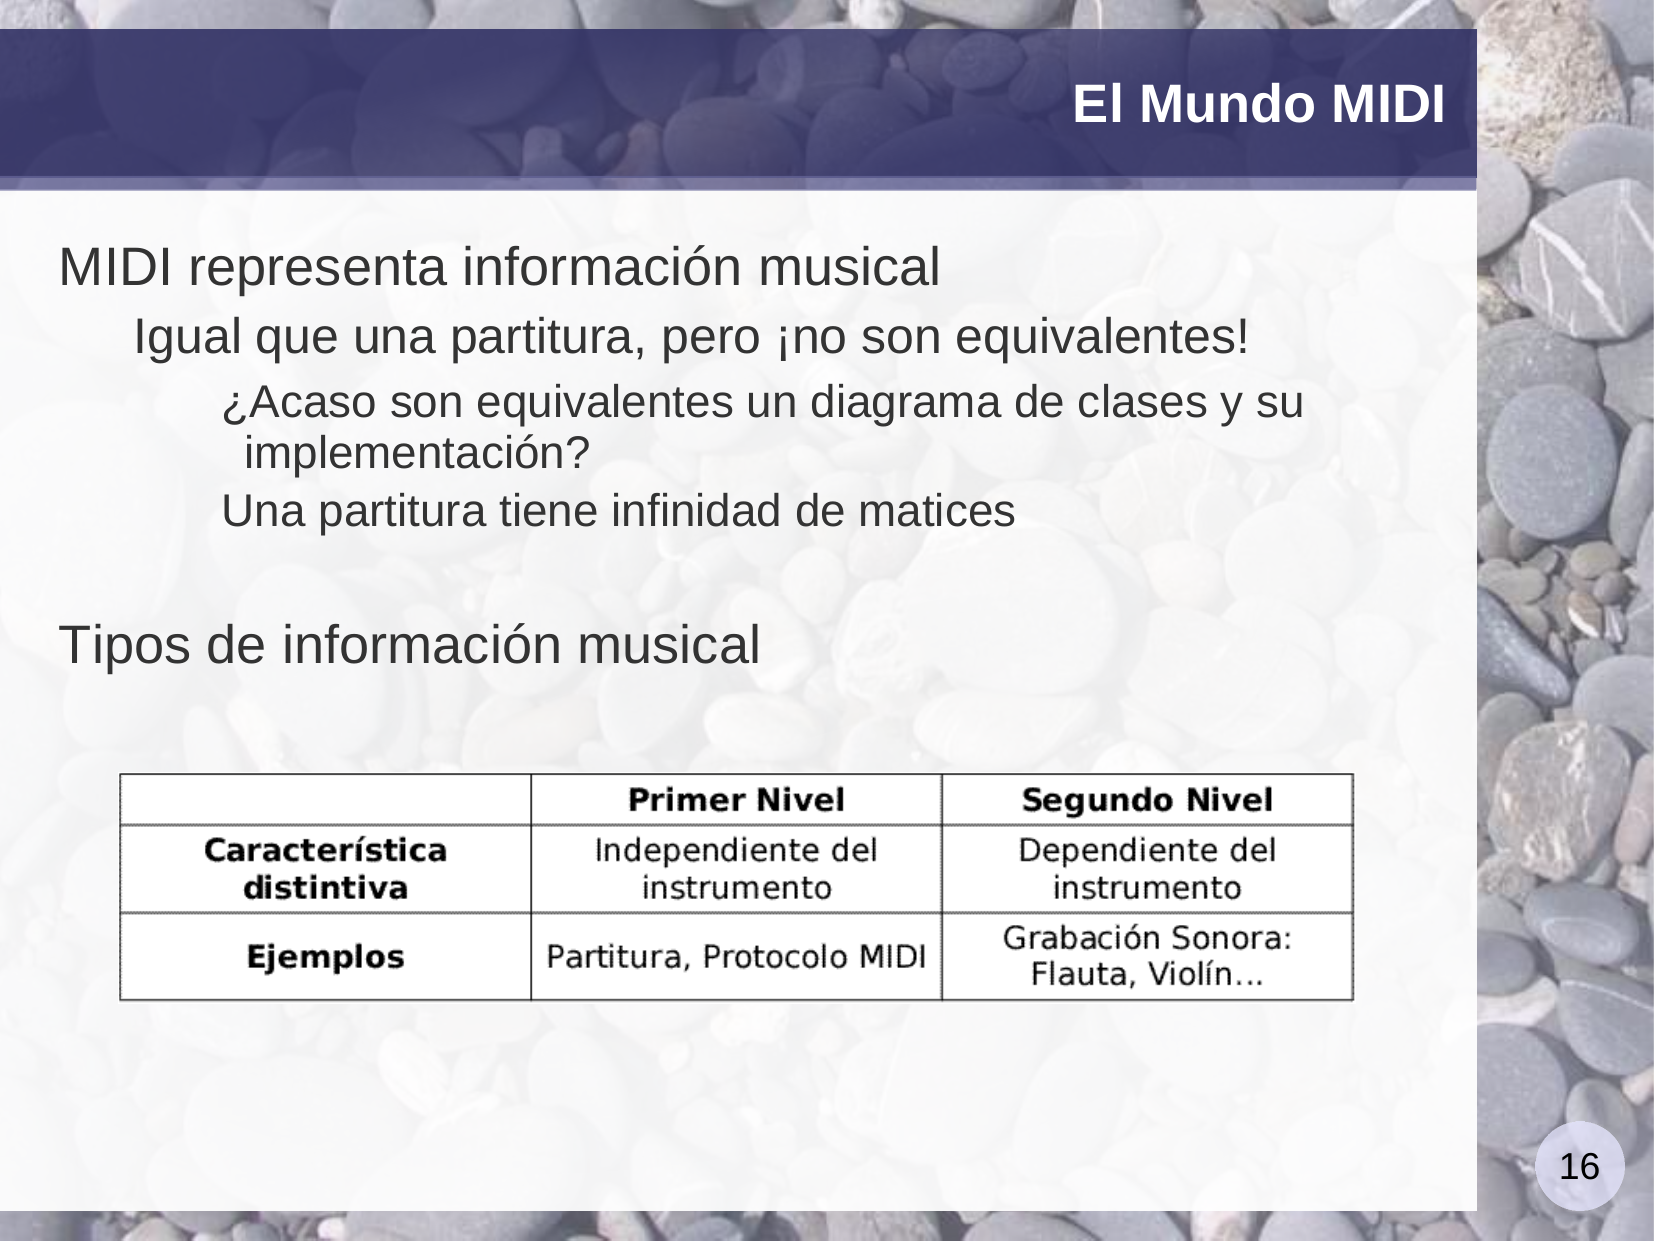

# El Mundo MIDI
MIDI representa información musical
Igual que una partitura, pero ¡no son equivalentes!
 ¿Acaso son equivalentes un diagrama de clases y su implementación?
 Una partitura tiene infinidad de matices
Tipos de información musical